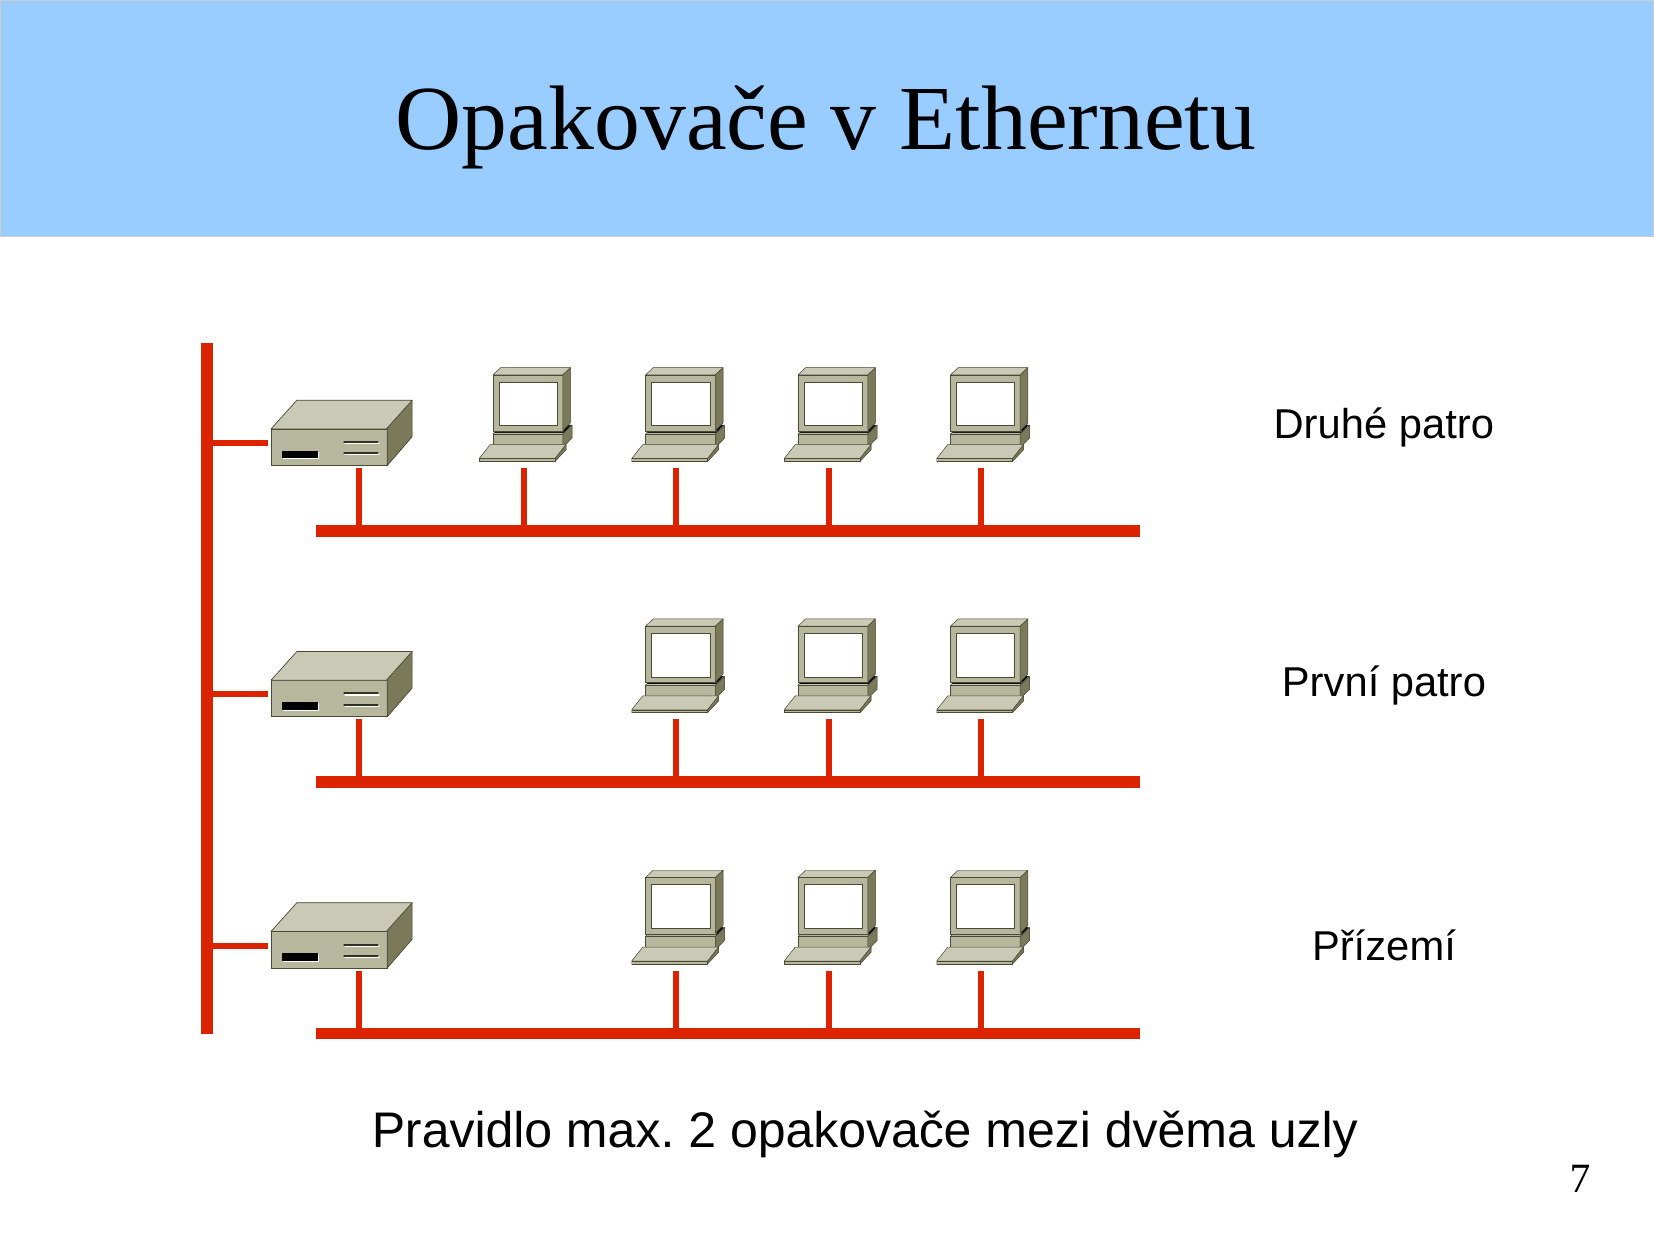

# Opakovače v Ethernetu
Druhé patro
První patro
Přízemí
Pravidlo max. 2 opakovače mezi dvěma uzly